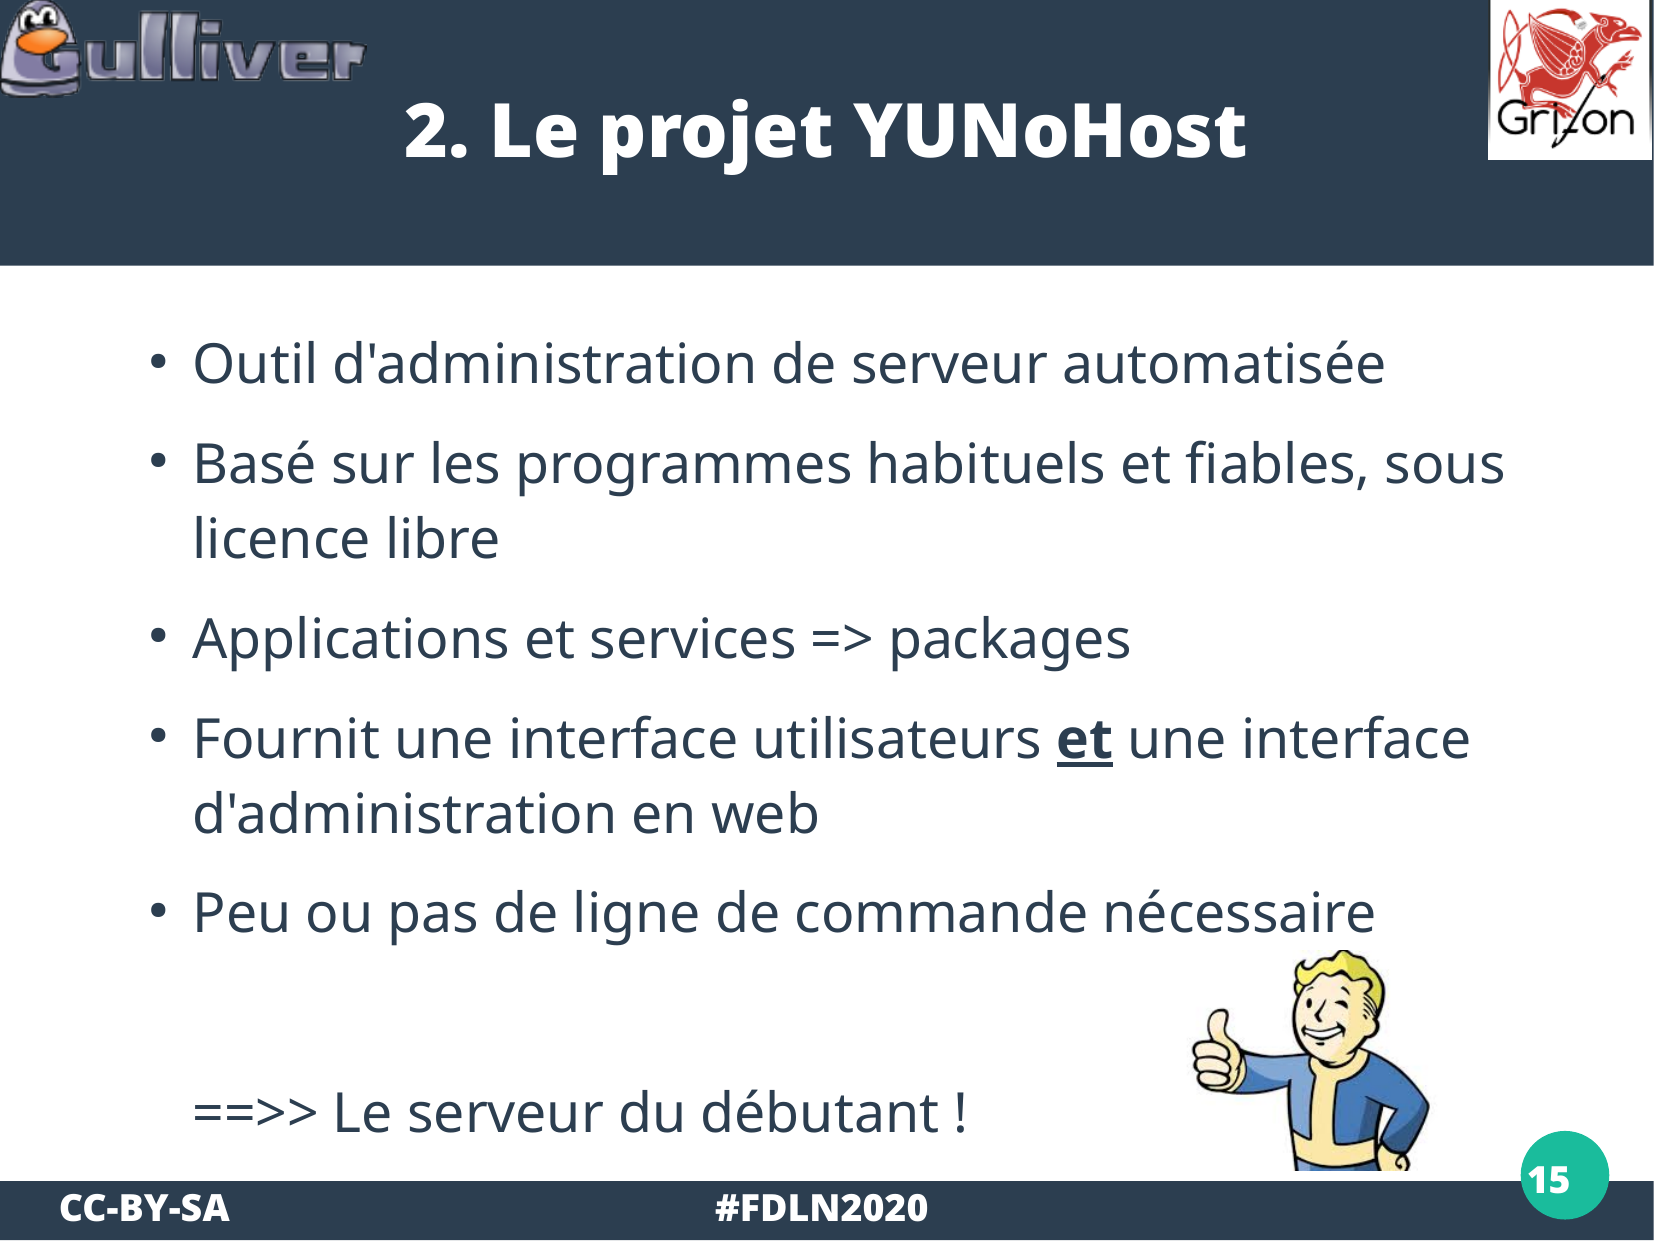

# 2. Le projet YUNoHost
Outil d'administration de serveur automatisée
Basé sur les programmes habituels et fiables, sous licence libre
Applications et services => packages
Fournit une interface utilisateurs et une interface d'administration en web
Peu ou pas de ligne de commande nécessaire
==>> Le serveur du débutant !
15